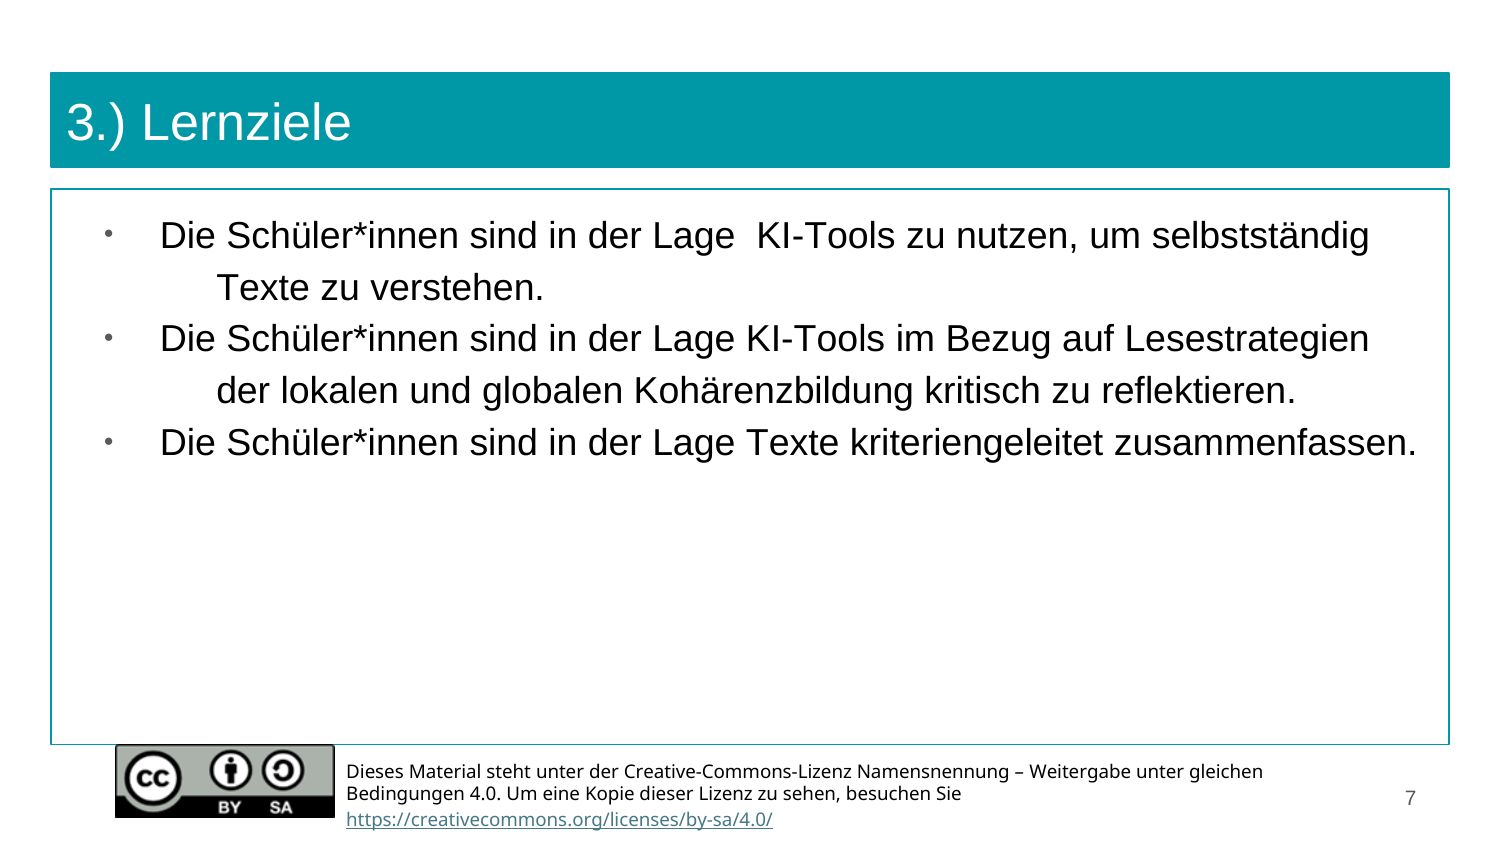

# 3.) Lernziele
Die Schüler*innen sind in der Lage KI-Tools zu nutzen, um selbstständig Texte zu verstehen.
Die Schüler*innen sind in der Lage KI-Tools im Bezug auf Lesestrategien der lokalen und globalen Kohärenzbildung kritisch zu reflektieren.
Die Schüler*innen sind in der Lage Texte kriteriengeleitet zusammenfassen.
Dieses Material steht unter der Creative-Commons-Lizenz Namensnennung – Weitergabe unter gleichen Bedingungen 4.0. Um eine Kopie dieser Lizenz zu sehen, besuchen Siehttps://creativecommons.org/licenses/by-sa/4.0/